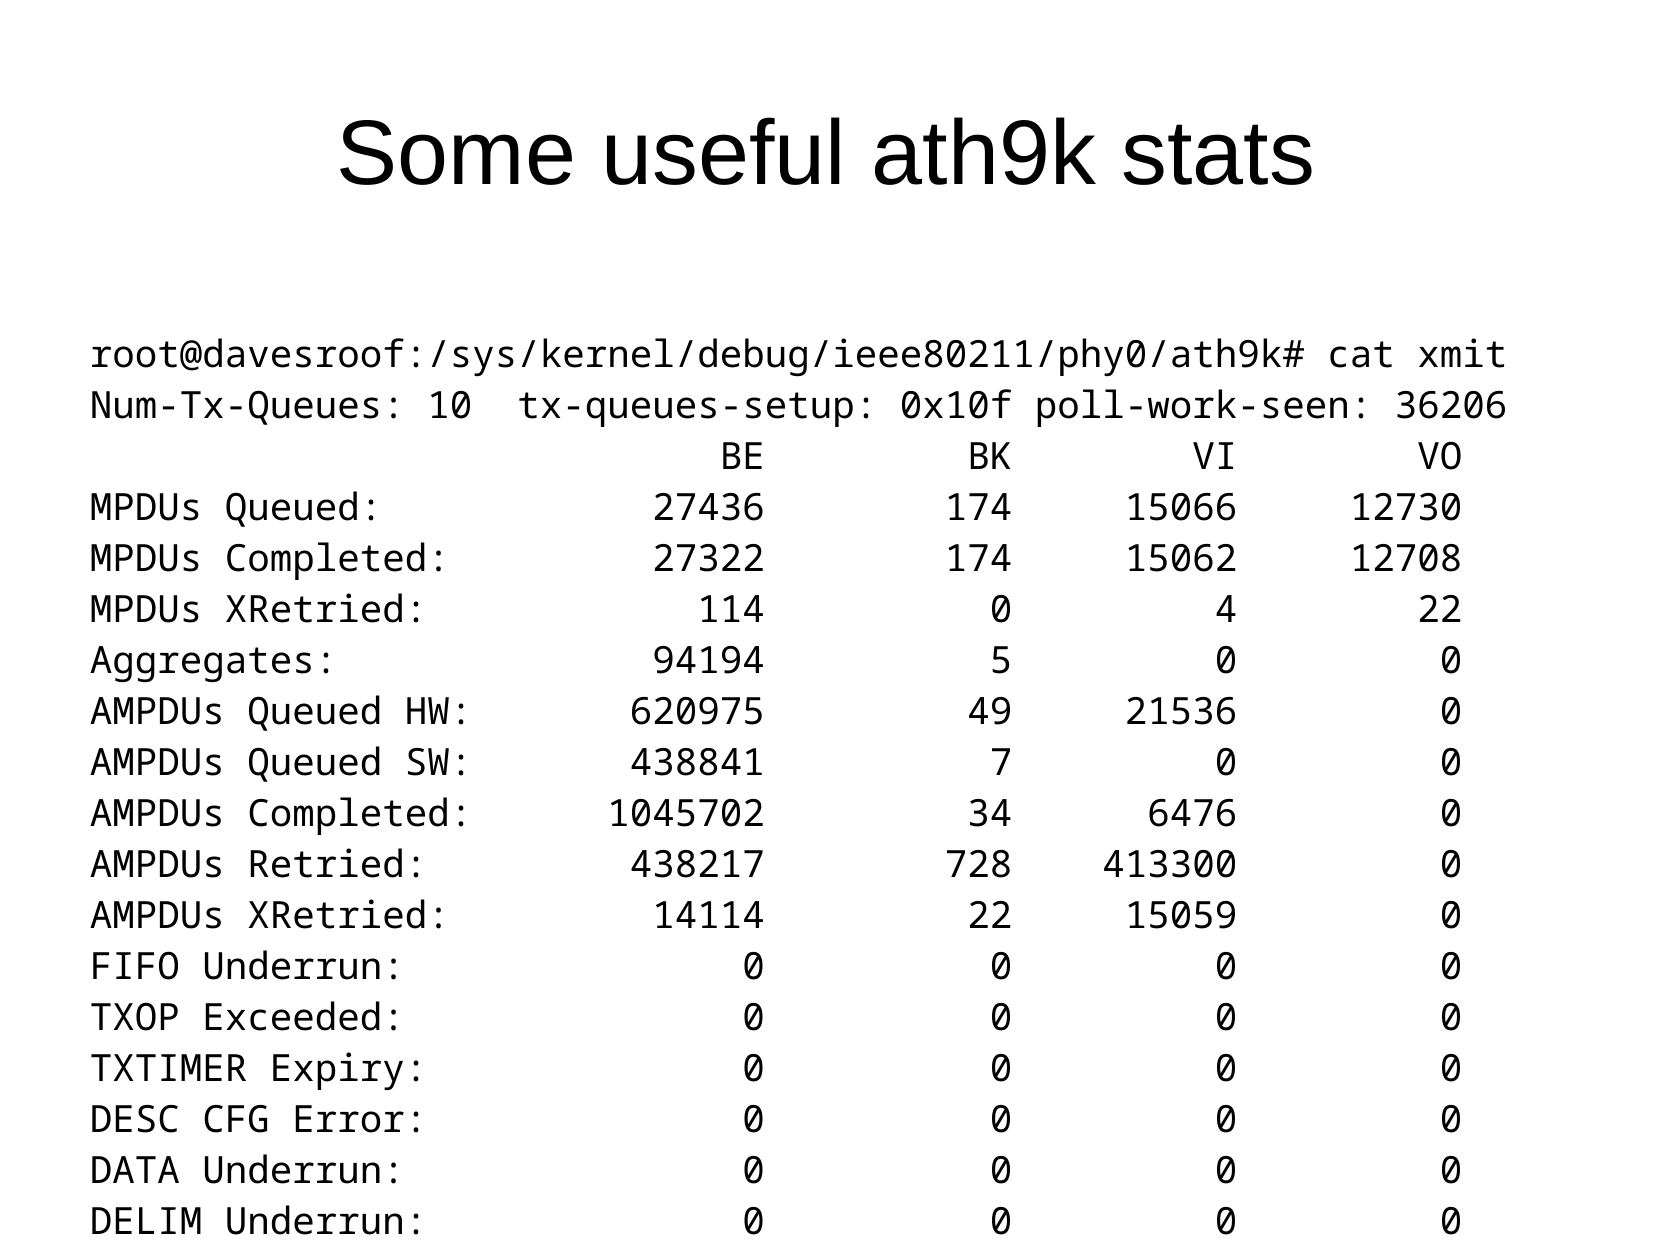

# Some useful ath9k stats
 root@davesroof:/sys/kernel/debug/ieee80211/phy0/ath9k# cat xmit
 Num-Tx-Queues: 10 tx-queues-setup: 0x10f poll-work-seen: 36206
 BE BK VI VO
 MPDUs Queued: 27436 174 15066 12730
 MPDUs Completed: 27322 174 15062 12708
 MPDUs XRetried: 114 0 4 22
 Aggregates: 94194 5 0 0
 AMPDUs Queued HW: 620975 49 21536 0
 AMPDUs Queued SW: 438841 7 0 0
 AMPDUs Completed: 1045702 34 6476 0
 AMPDUs Retried: 438217 728 413300 0
 AMPDUs XRetried: 14114 22 15059 0
 FIFO Underrun: 0 0 0 0
 TXOP Exceeded: 0 0 0 0
 TXTIMER Expiry: 0 0 0 0
 DESC CFG Error: 0 0 0 0
 DATA Underrun: 0 0 0 0
 DELIM Underrun: 0 0 0 0
 TX-Pkts-All: 1087252 230 36601 12730
 TX-Bytes-All: 712792668 12570 3244394 1330716